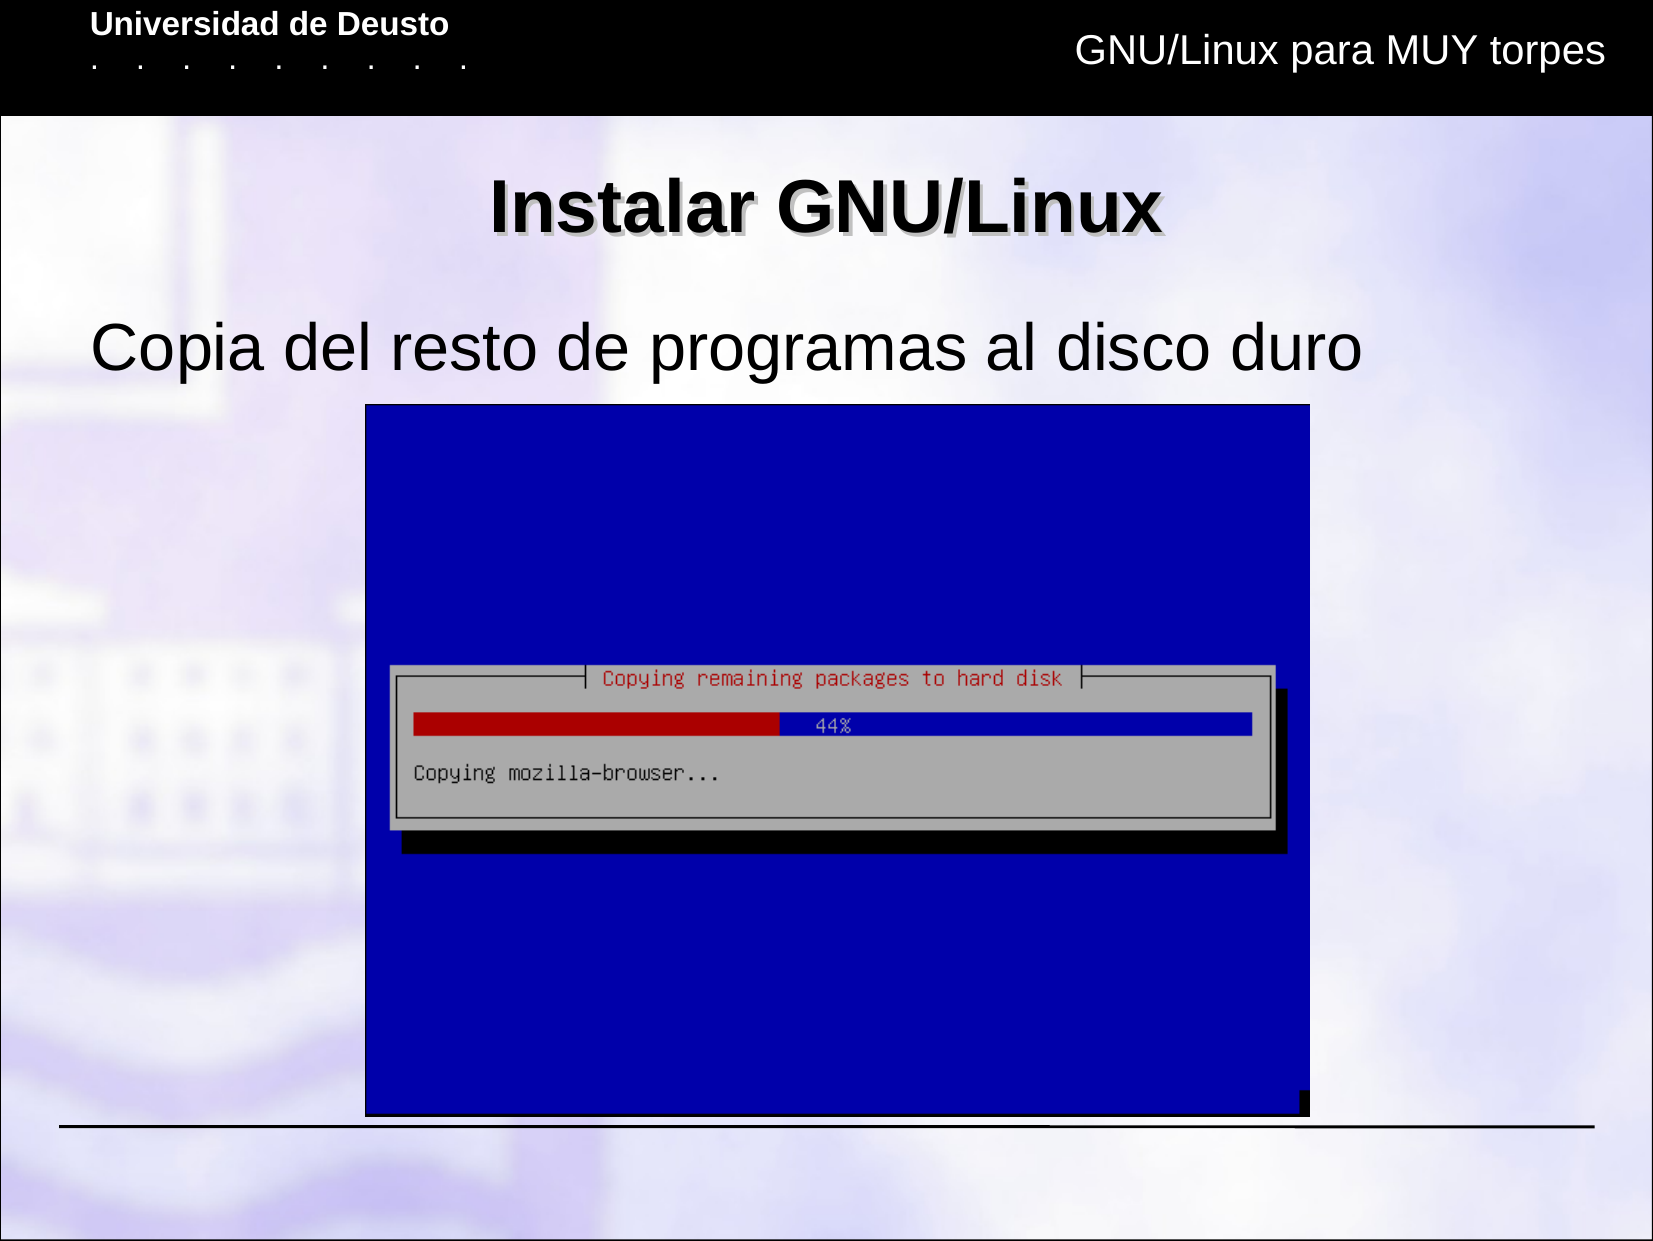

# Instalar GNU/Linux
Copia del resto de programas al disco duro